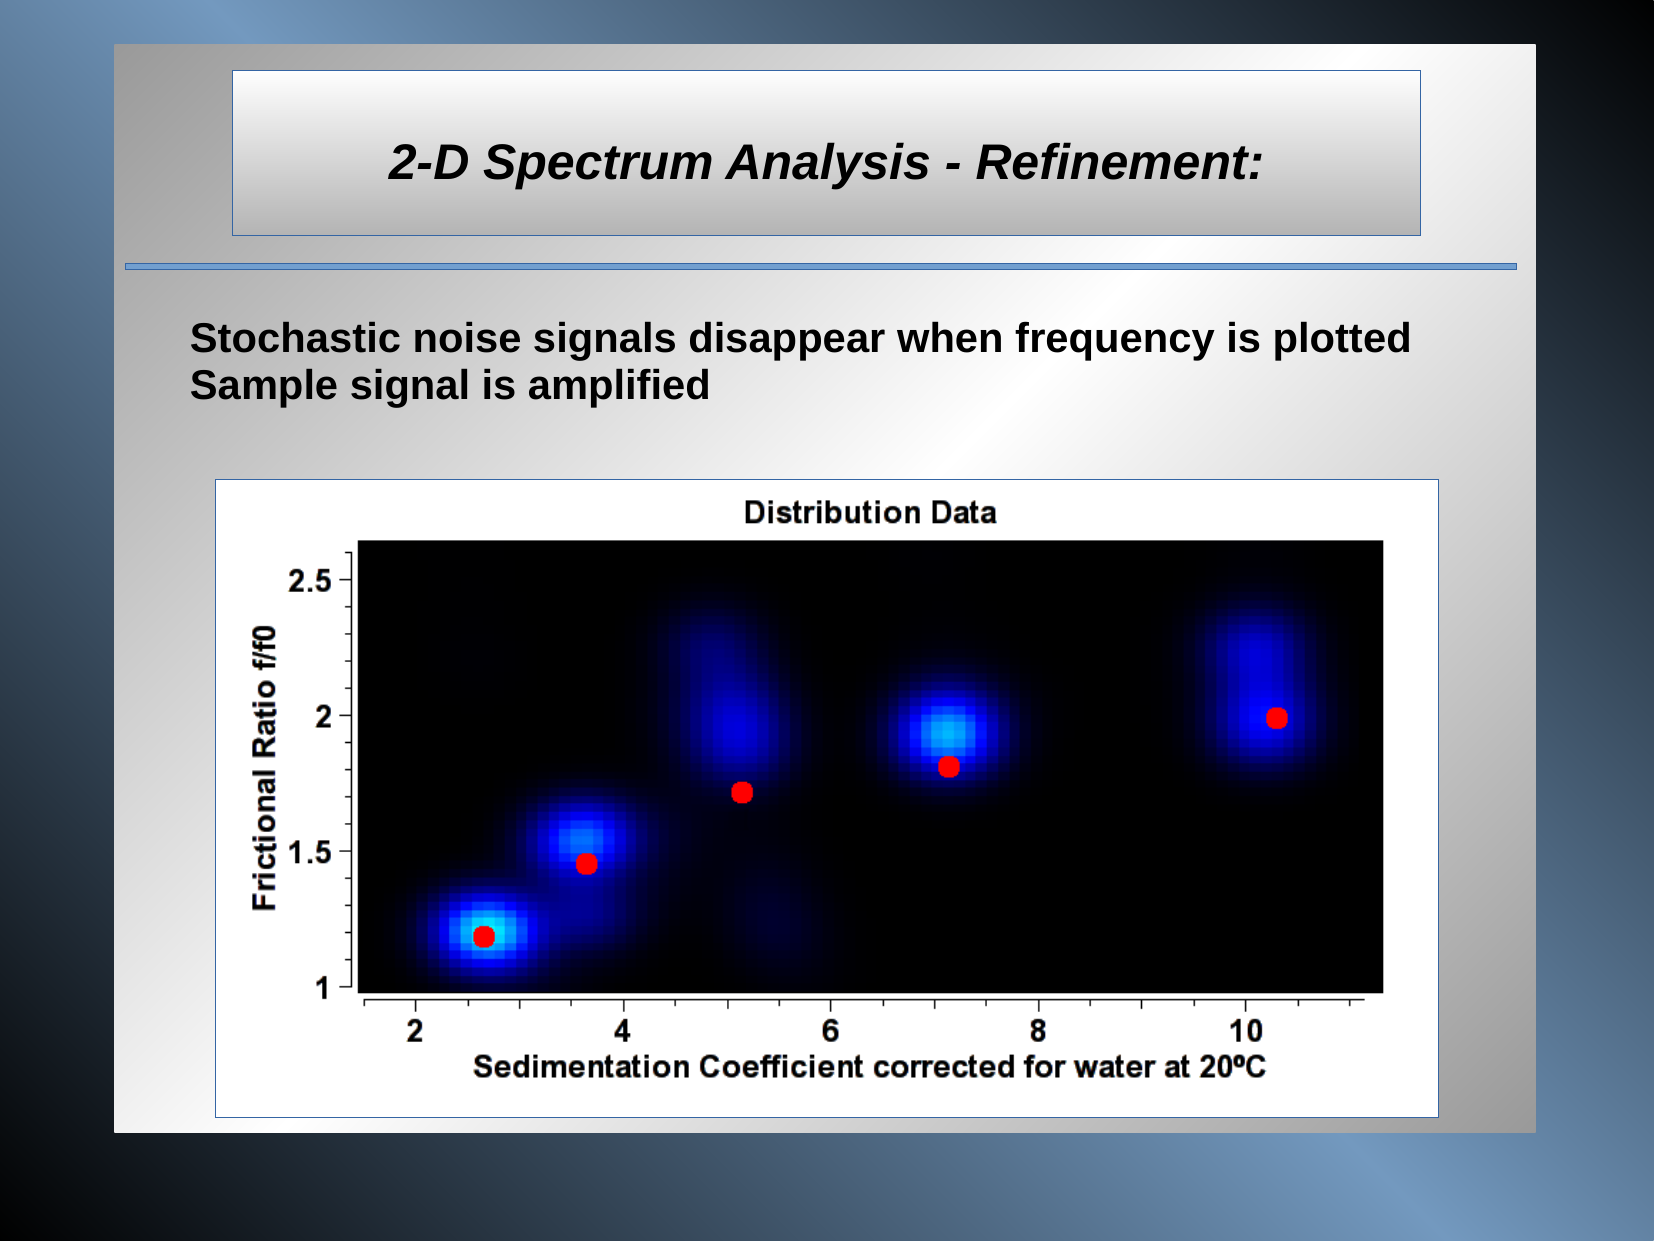

2-D Spectrum Analysis - Refinement:
Stochastic noise signals disappear when frequency is plotted
Sample signal is amplified